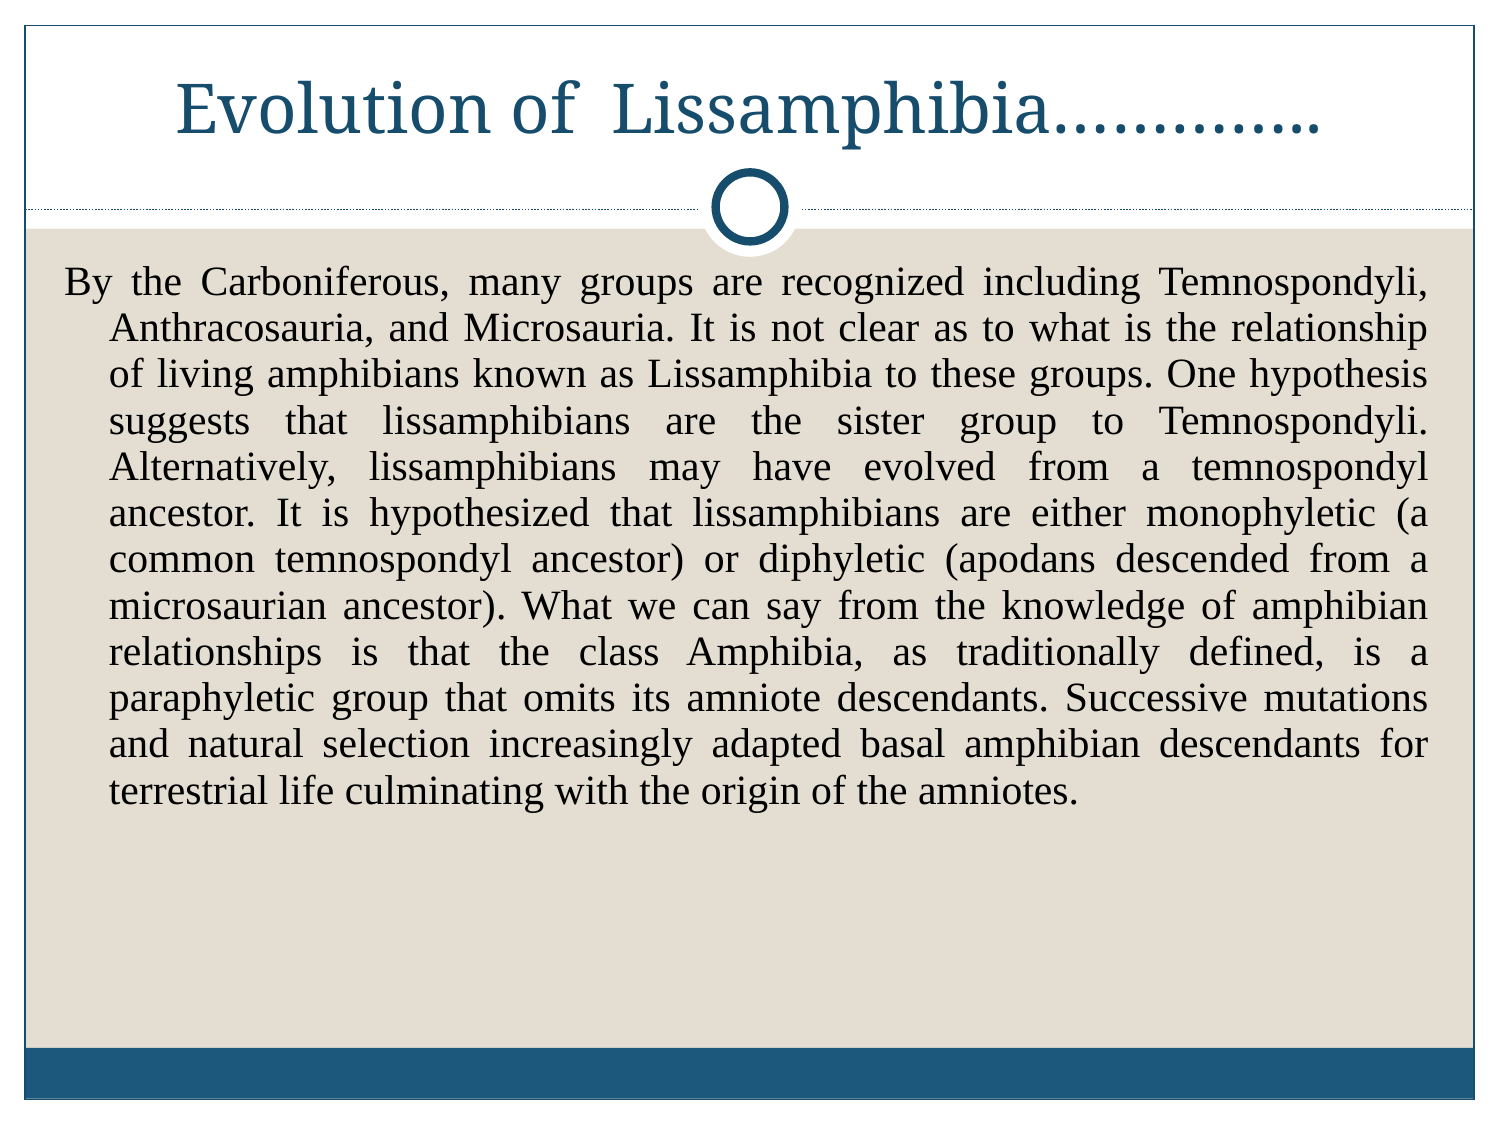

# Evolution of Lissamphibia…………..
By the Carboniferous, many groups are recognized including Temnospondyli, Anthracosauria, and Microsauria. It is not clear as to what is the relationship of living amphibians known as Lissamphibia to these groups. One hypothesis suggests that lissamphibians are the sister group to Temnospondyli. Alternatively, lissamphibians may have evolved from a temnospondyl ancestor. It is hypothesized that lissamphibians are either monophyletic (a common temnospondyl ancestor) or diphyletic (apodans descended from a microsaurian ancestor). What we can say from the knowledge of amphibian relationships is that the class Amphibia, as traditionally defined, is a paraphyletic group that omits its amniote descendants. Successive mutations and natural selection increasingly adapted basal amphibian descendants for terrestrial life culminating with the origin of the amniotes.